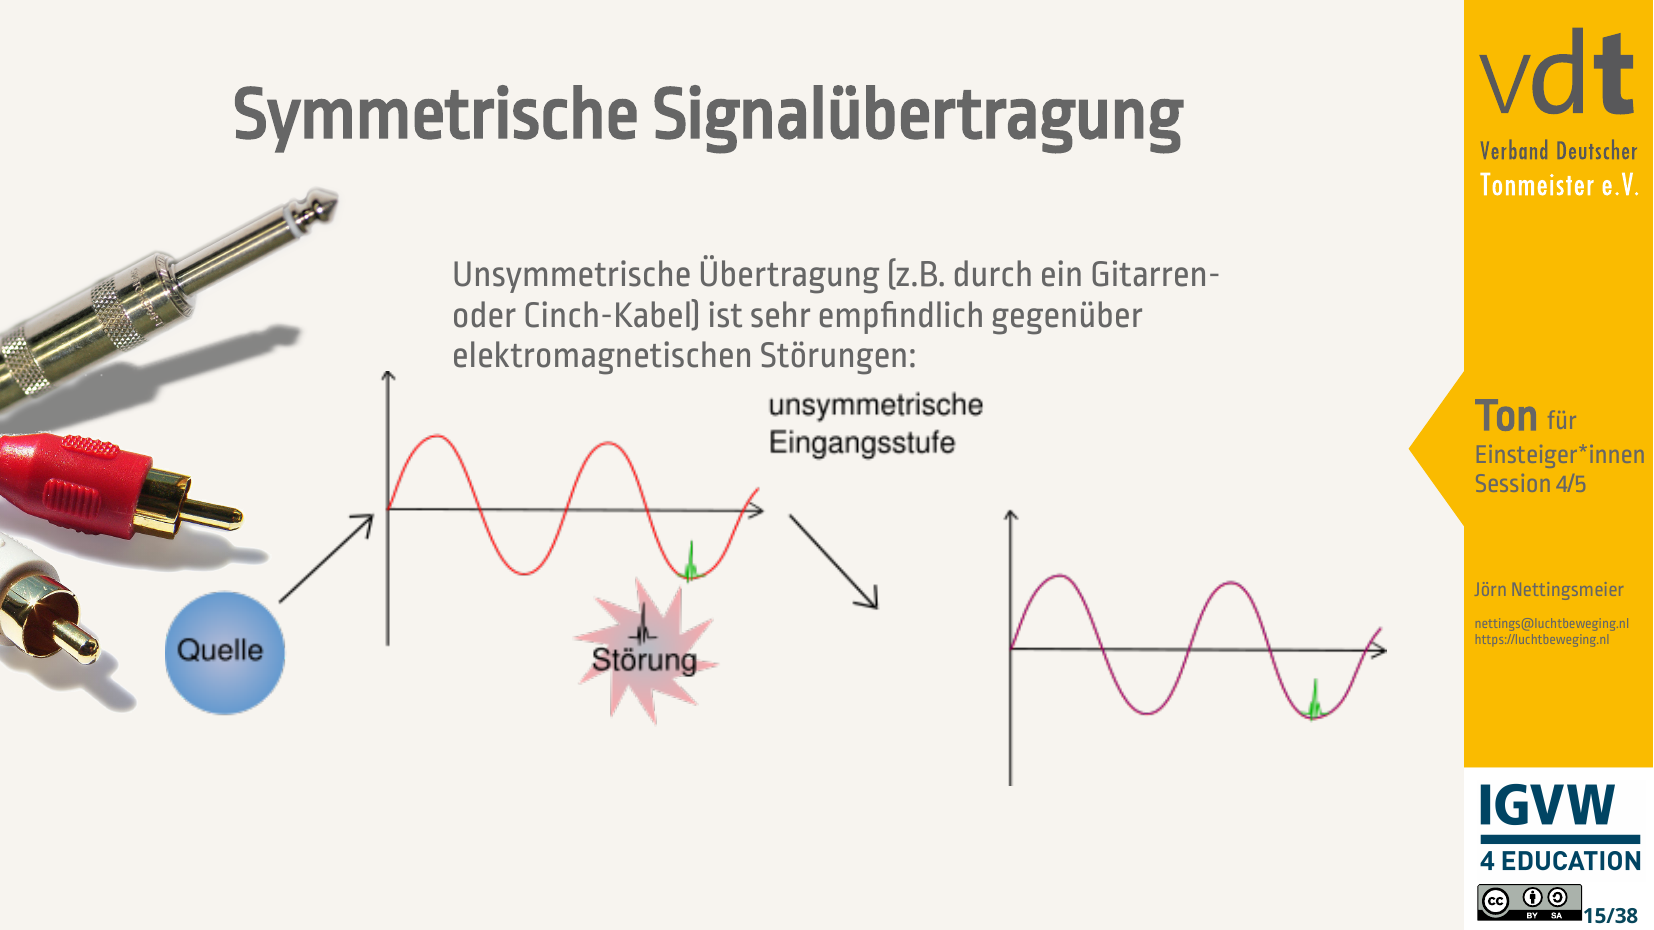

# Symmetrische Signalübertragung
Unsymmetrische Übertragung (z.B. durch ein Gitarren- oder Cinch-Kabel) ist sehr empfindlich gegenüber elektromagnetischen Störungen: